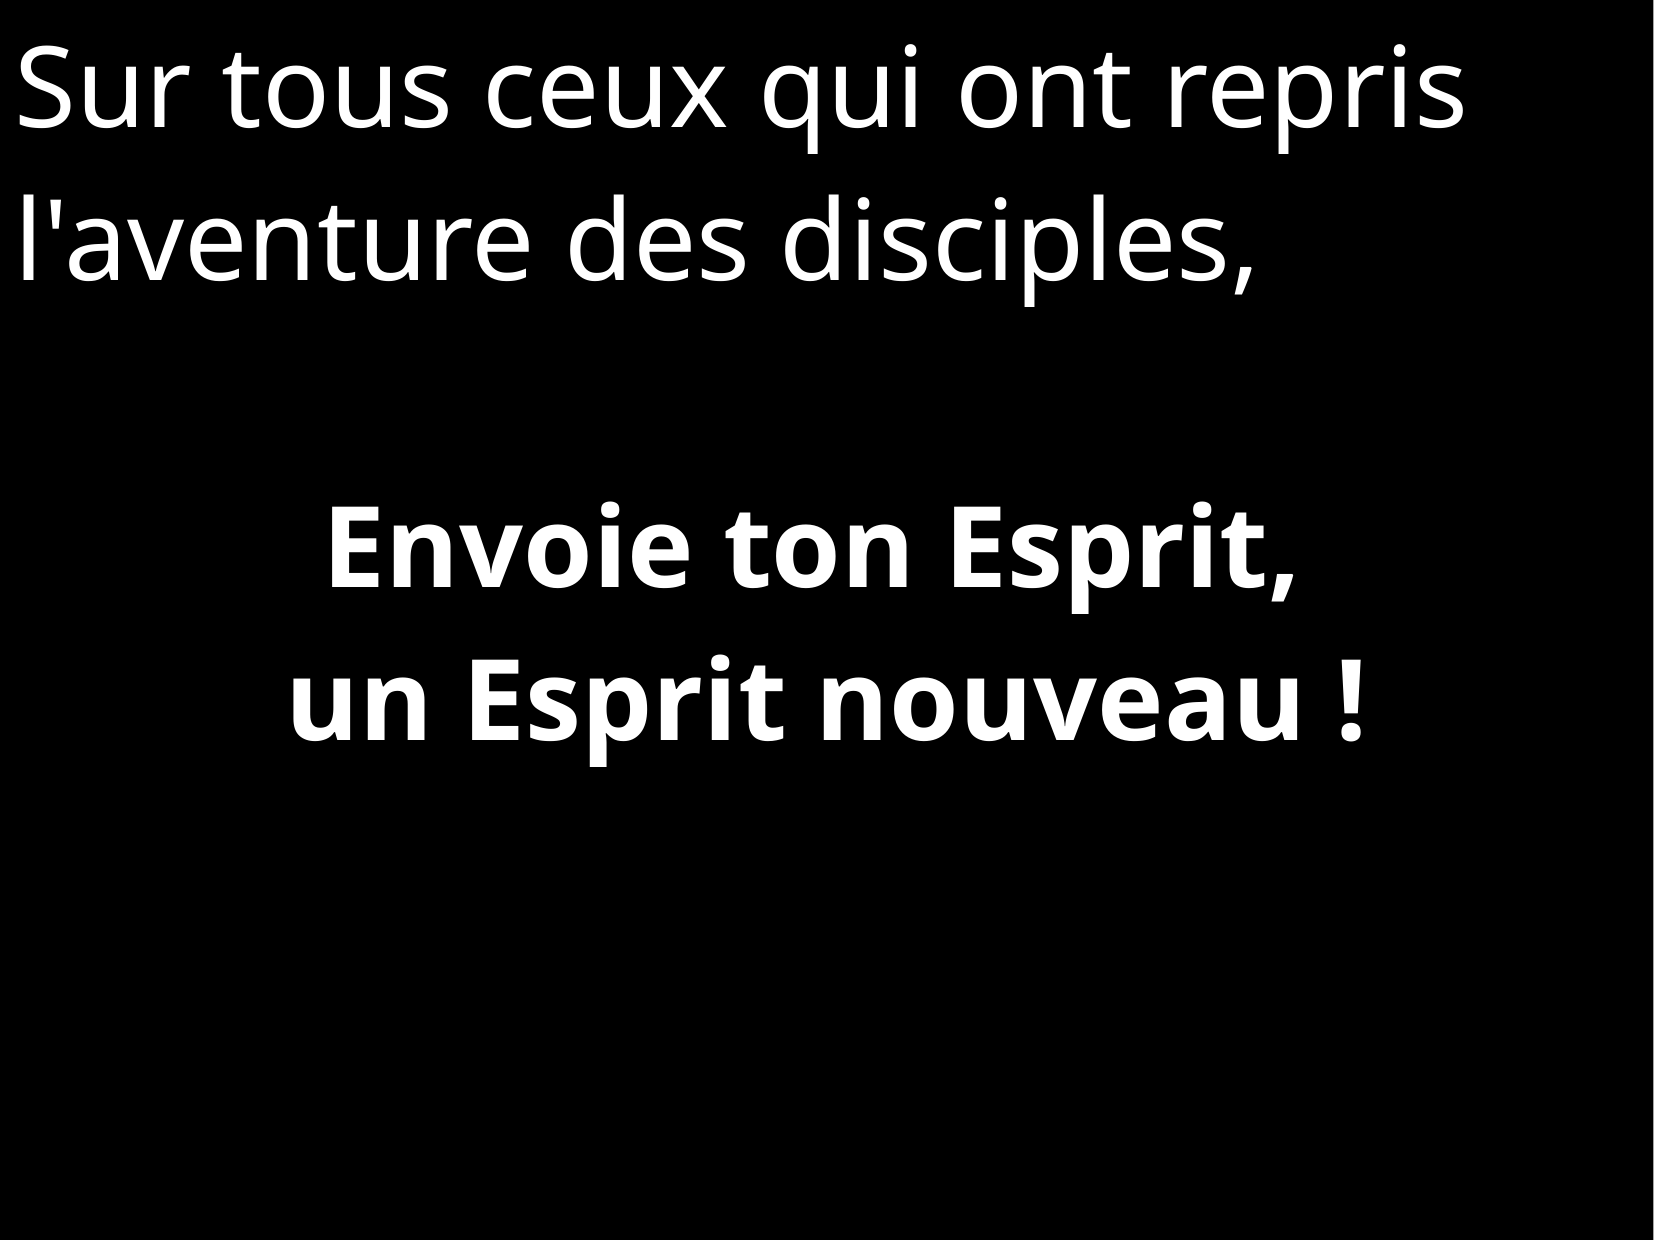

Sur tous ceux qui ont repris l'aventure des disciples,
Envoie ton Esprit,
un Esprit nouveau !